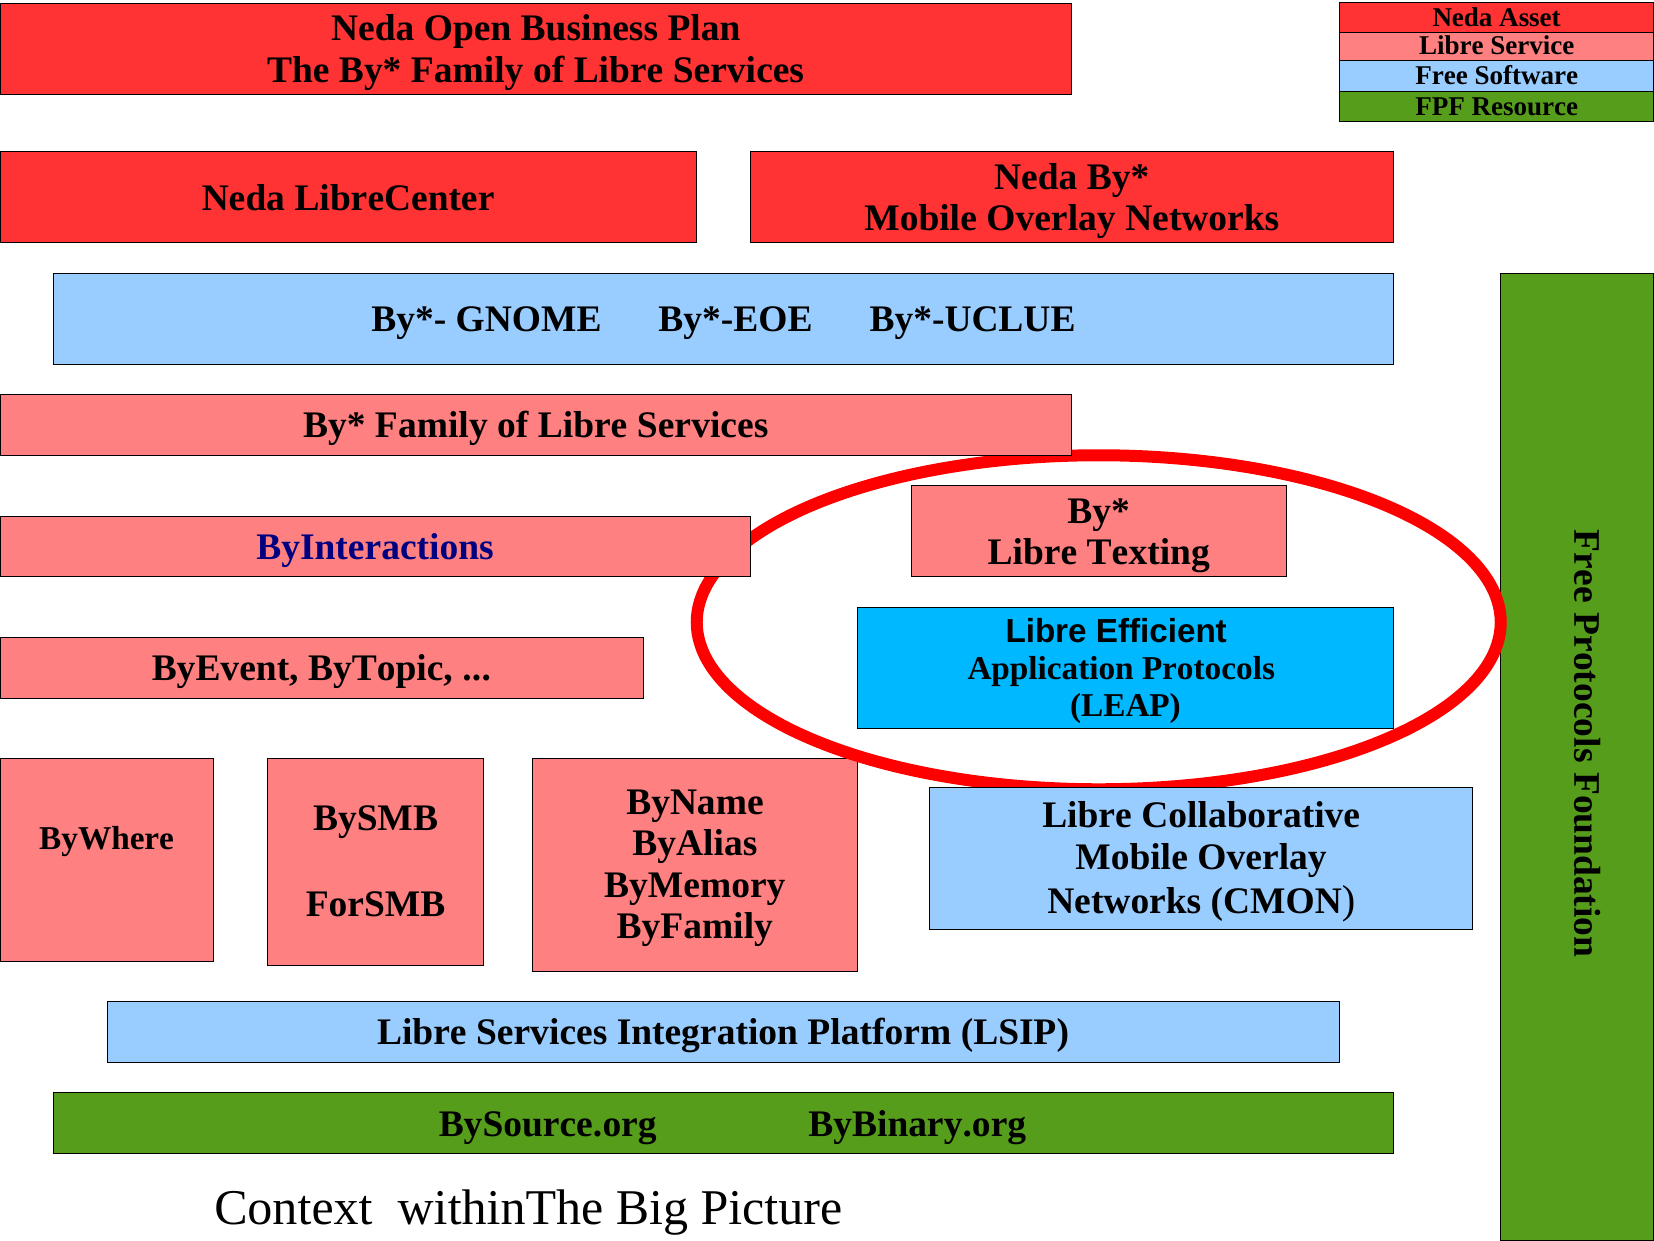

Neda Asset
Neda Open Business Plan
The By* Family of Libre Services
Libre Service
Free Software
FPF Resource
Neda LibreCenter
Neda By*
Mobile Overlay Networks
By*- GNOME By*-EOE By*-UCLUE
By* Family of Libre Services
 By*
Libre Texting
ByInteractions
ByInteractions
ByInteractions
Libre Efficient
Application Protocols
(LEAP)
ByEvent, ByTopic, ...
Free Protocols Foundation
ByWhere
BySMB
ForSMB
ByName
ByAlias
ByMemory
ByFamily
 Libre Collaborative
Mobile Overlay
Networks (CMON)
Libre Services Integration Platform (LSIP)
 BySource.org ByBinary.org
Context withinThe Big Picture